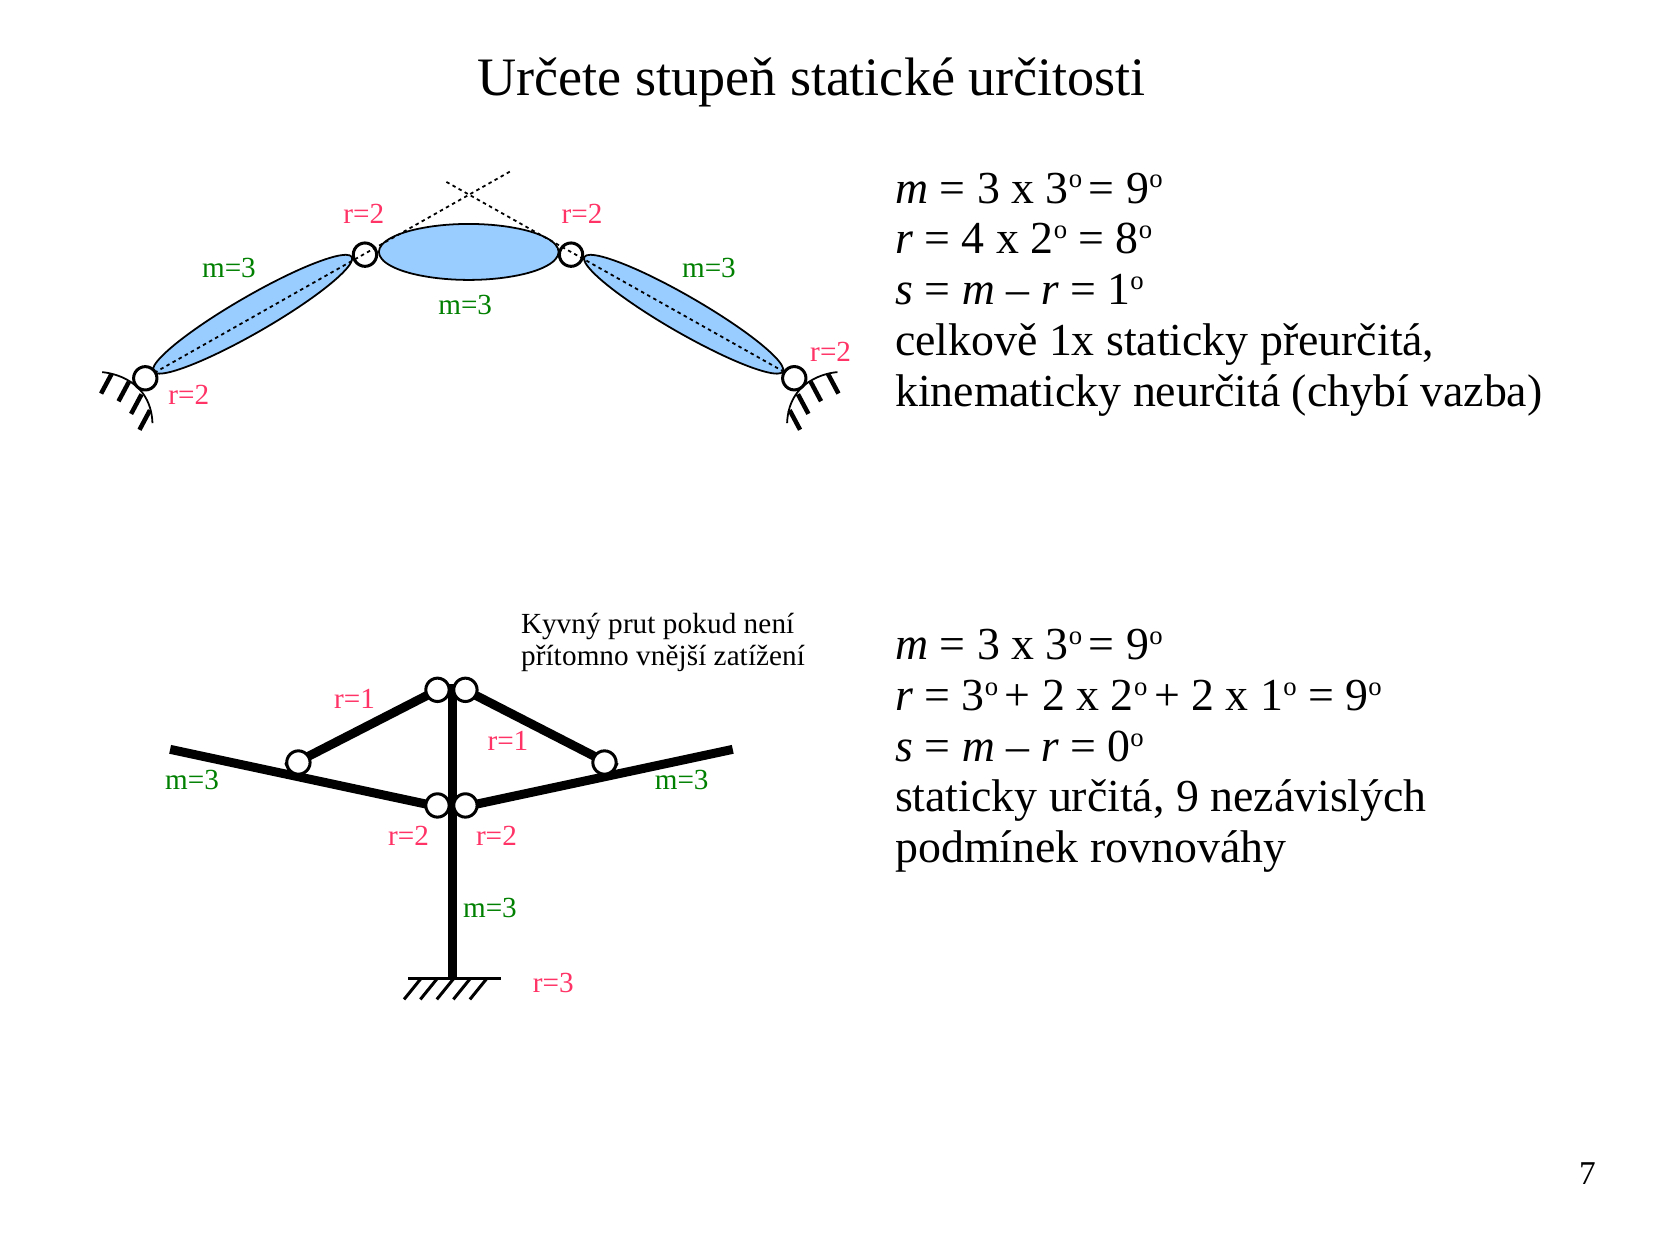

# Určete stupeň statické určitosti
m = 3 x 3o = 9o
r = 4 x 2o = 8o
s = m – r = 1o
celkově 1x staticky přeurčitá, kinematicky neurčitá (chybí vazba)
m = 3 x 3o = 9o
r = 3o + 2 x 2o + 2 x 1o = 9o
s = m – r = 0o
staticky určitá, 9 nezávislých podmínek rovnováhy
r=2
r=2
m=3
m=3
m=3
r=2
r=2
Kyvný prut pokud není přítomno vnější zatížení
r=1
r=1
m=3
m=3
r=2
r=2
m=3
r=3
7